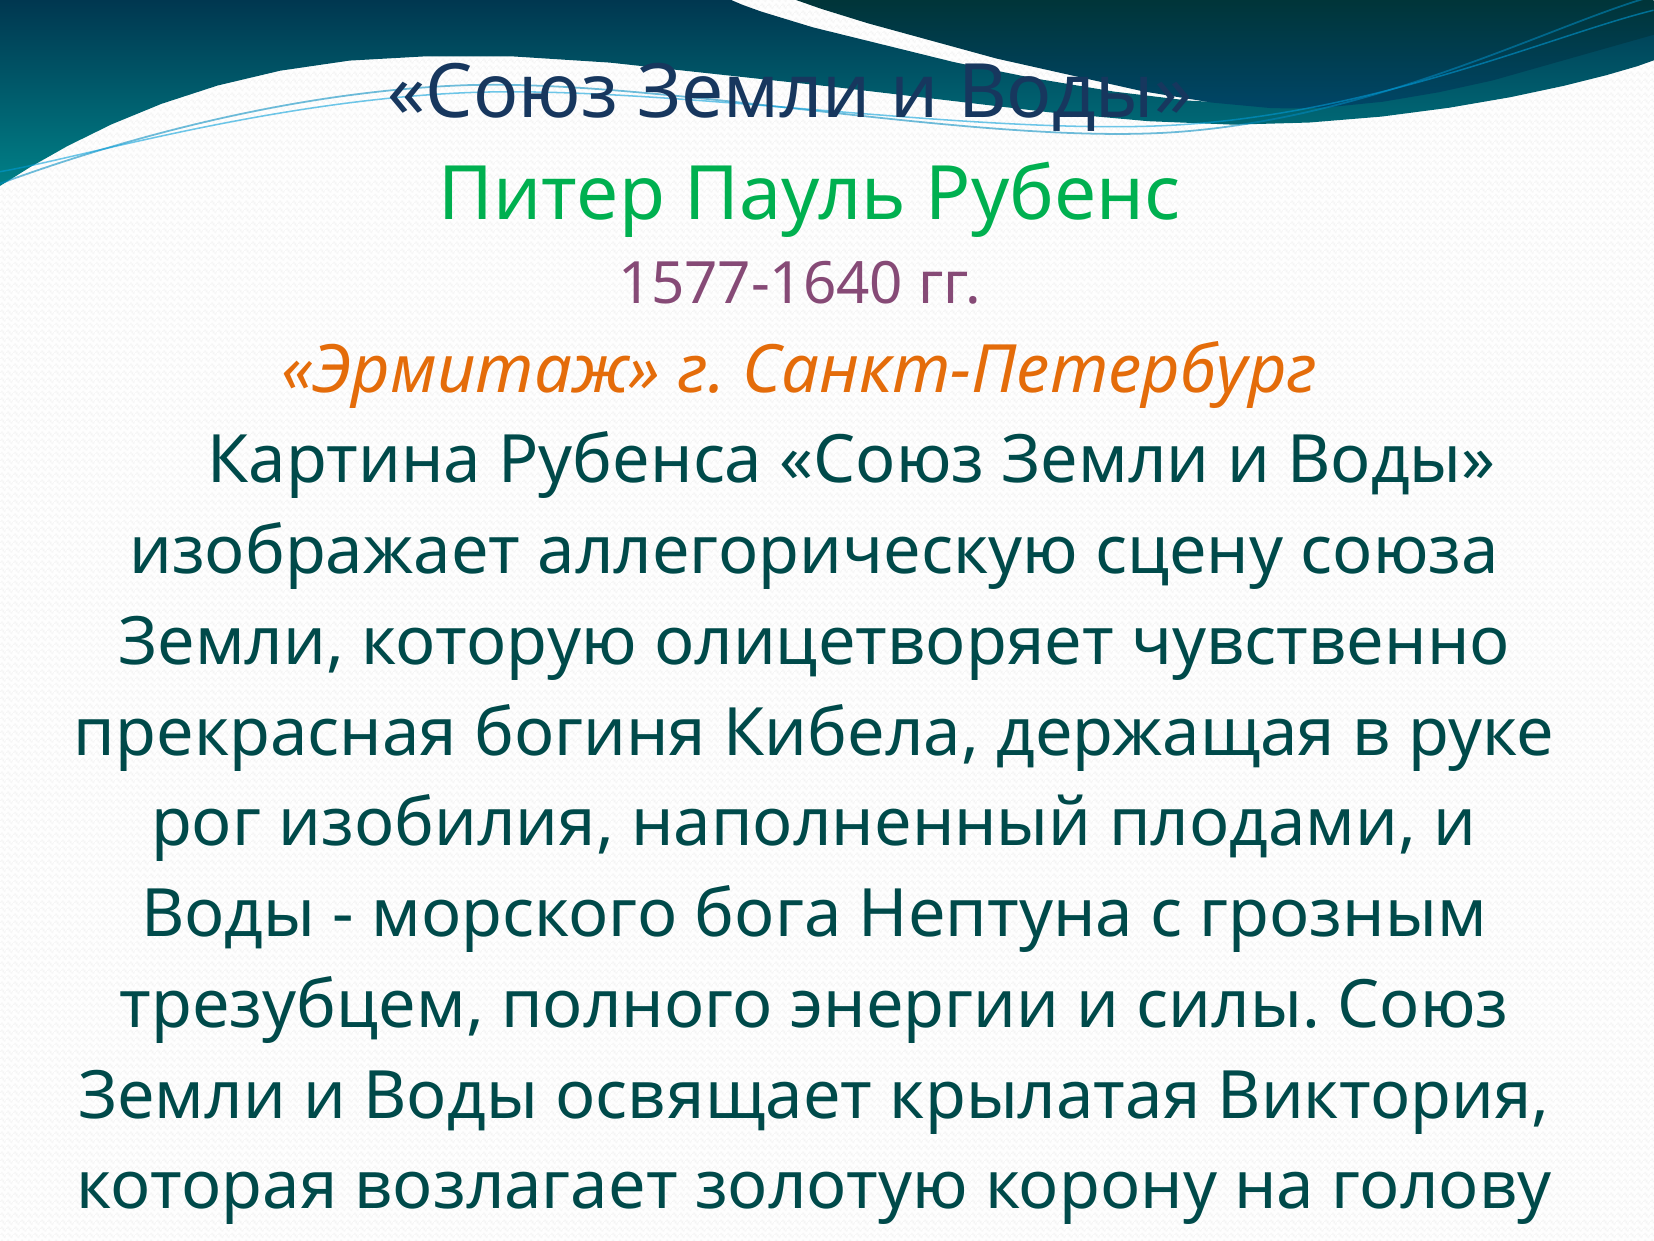

«Союз Земли и Воды»
 Питер Пауль Рубенс
1577-1640 гг.
«Эрмитаж» г. Санкт-Петербург
	Картина Рубенса «Союз Земли и Воды» изображает аллегорическую сцену союза Земли, которую олицетворяет чувственно прекрасная богиня Кибела, держащая в руке рог изобилия, наполненный плодами, и Воды - морского бога Нептуна с грозным трезубцем, полного энергии и силы. Союз Земли и Воды освящает крылатая Виктория, которая возлагает золотую корону на голову богини. Собственно, в греческой мифологии богиня фригийского происхождения Кибела (Цибела, иногда Кибеба) является олицетворением регулирующего, упорядочивающего стихийные природные силы начала.